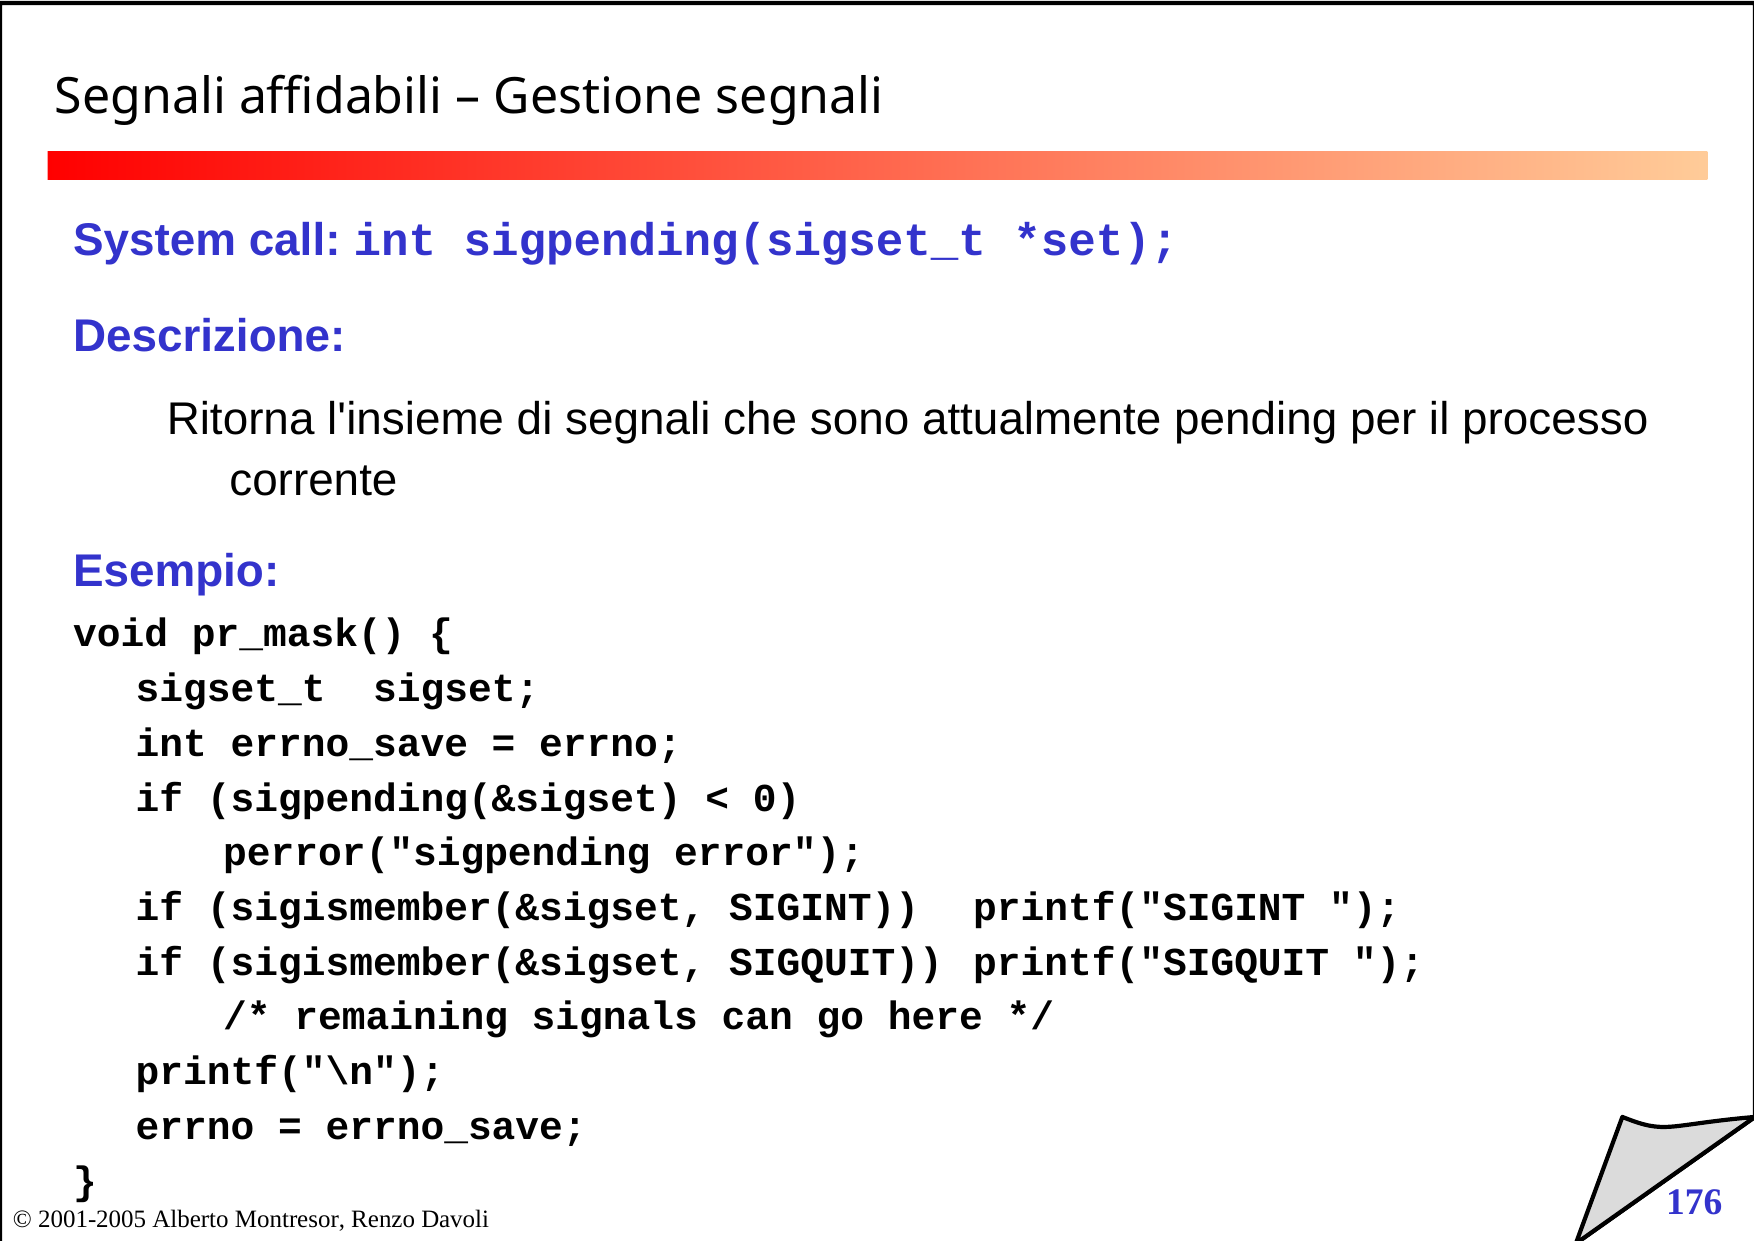

# Segnali affidabili – Gestione segnali
System call: int sigpending(sigset_t *set);
Descrizione:
Ritorna l'insieme di segnali che sono attualmente pending per il processo corrente
Esempio:
void pr_mask() {
	sigset_t	sigset;
	int errno_save = errno;
	if (sigpending(&sigset) < 0)
		perror("sigpending error");
	if (sigismember(&sigset, SIGINT))	printf("SIGINT ");
	if (sigismember(&sigset, SIGQUIT))	printf("SIGQUIT ");
		/* remaining signals can go here */
	printf("\n");
	errno = errno_save;
}